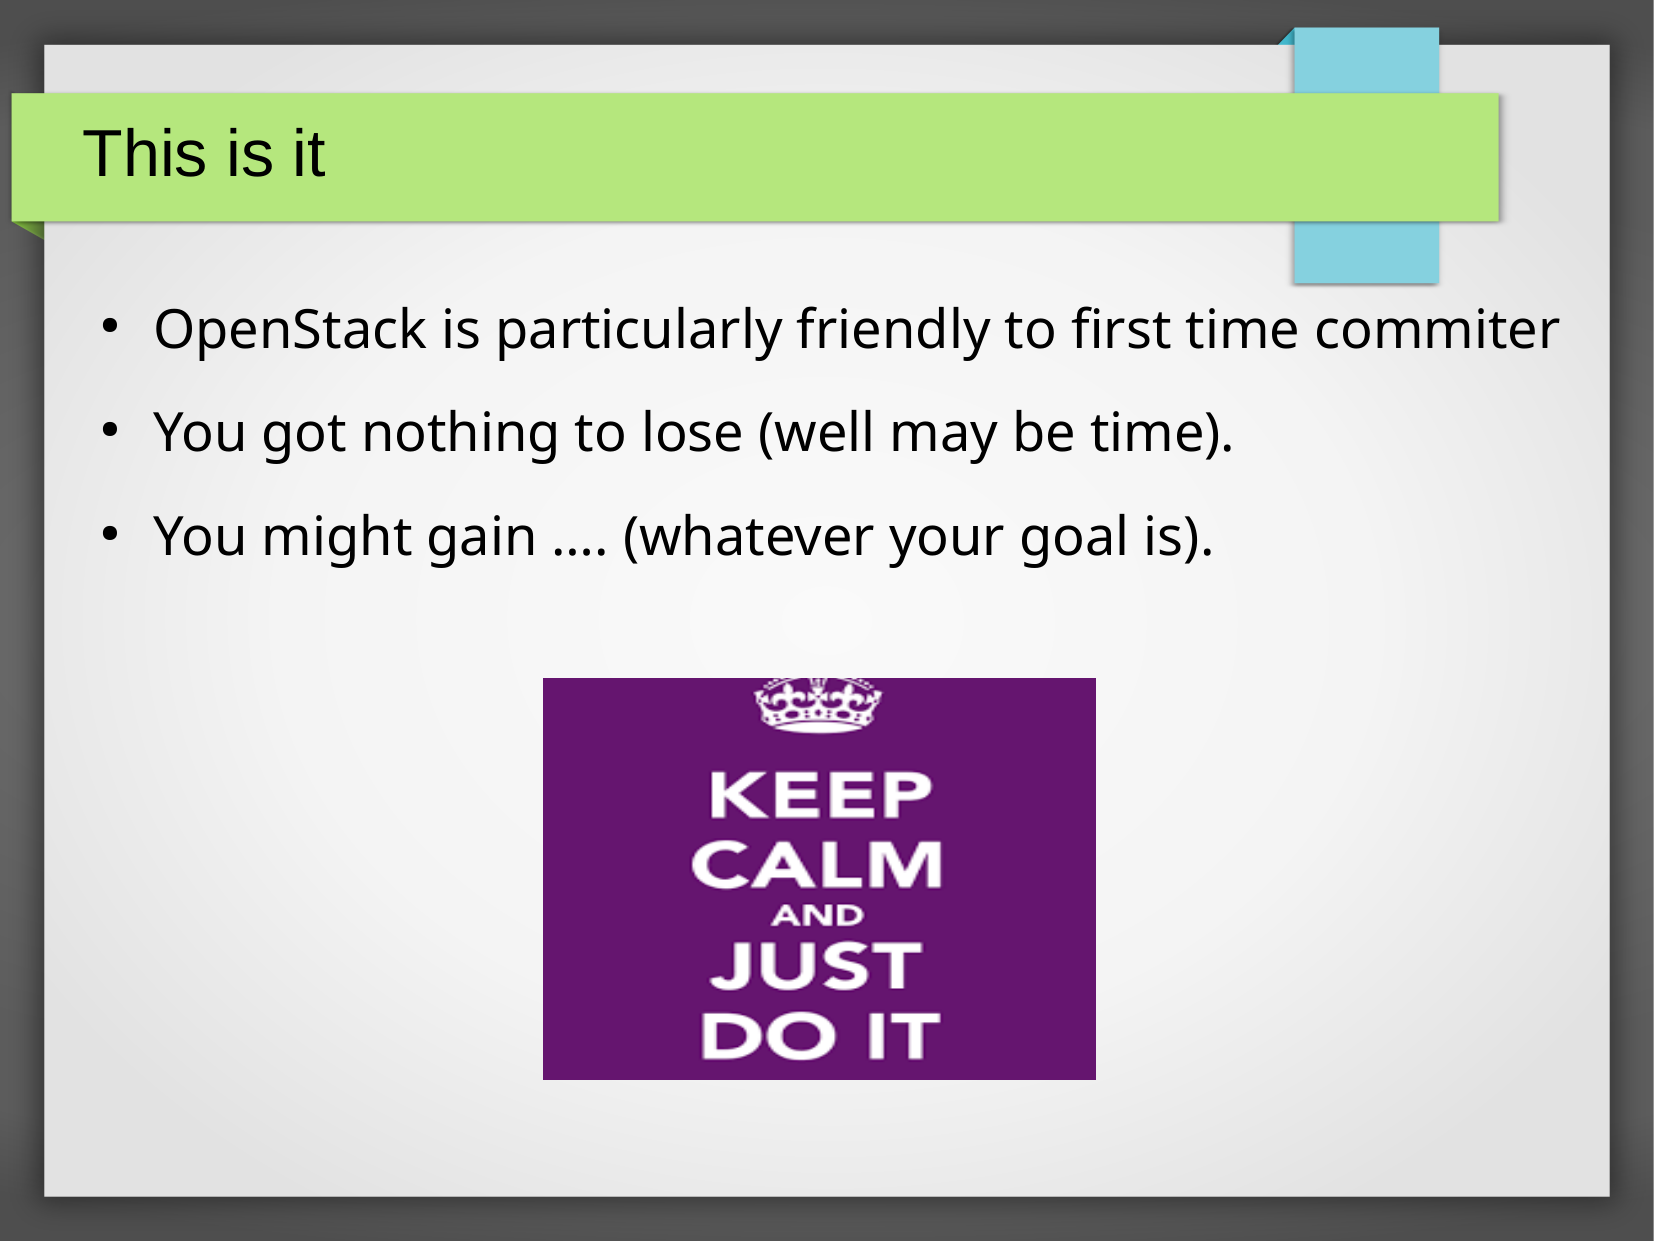

# This is it
OpenStack is particularly friendly to first time commiter
You got nothing to lose (well may be time).
You might gain …. (whatever your goal is).